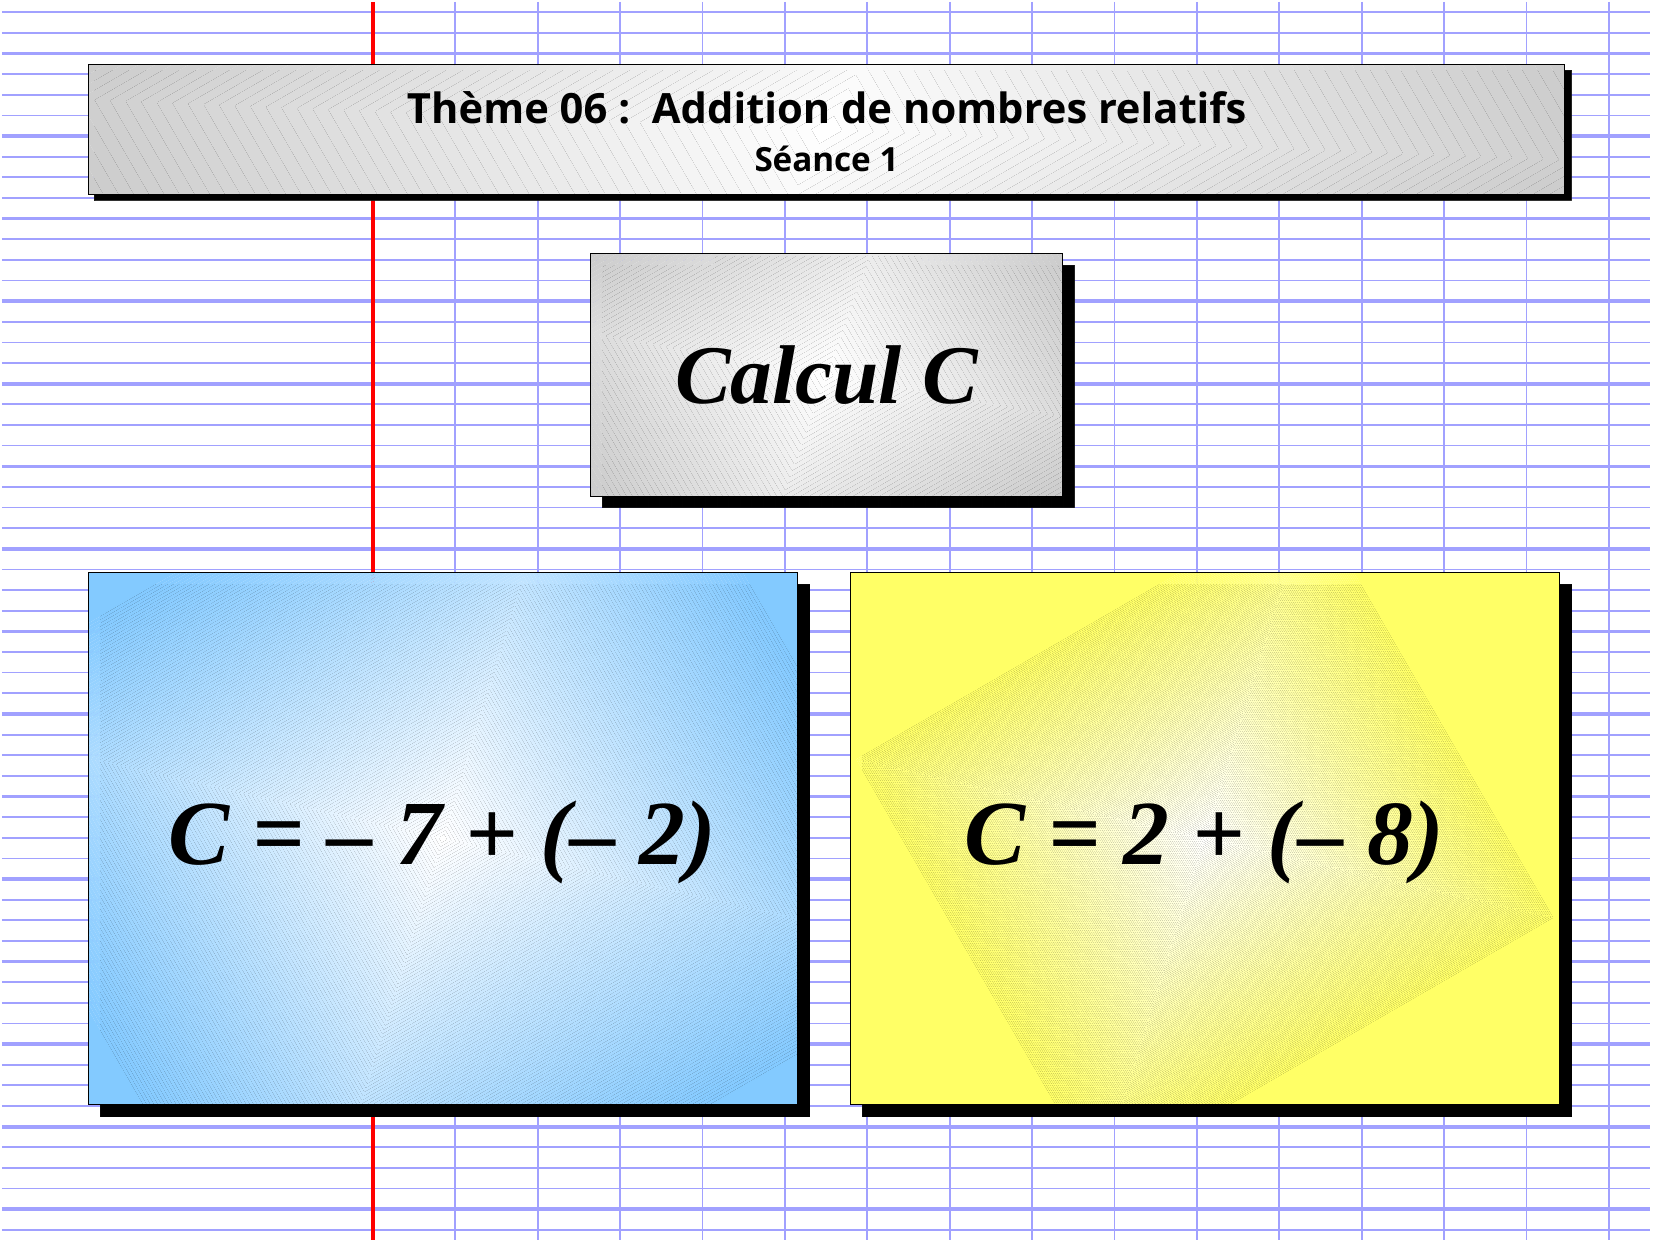

Thème 06 : Addition de nombres relatifs
Séance 1
Calcul C
9
0
1
2
3
4
5
6
7
8
C = – 7 + (– 2)
C = 2 + (– 8)